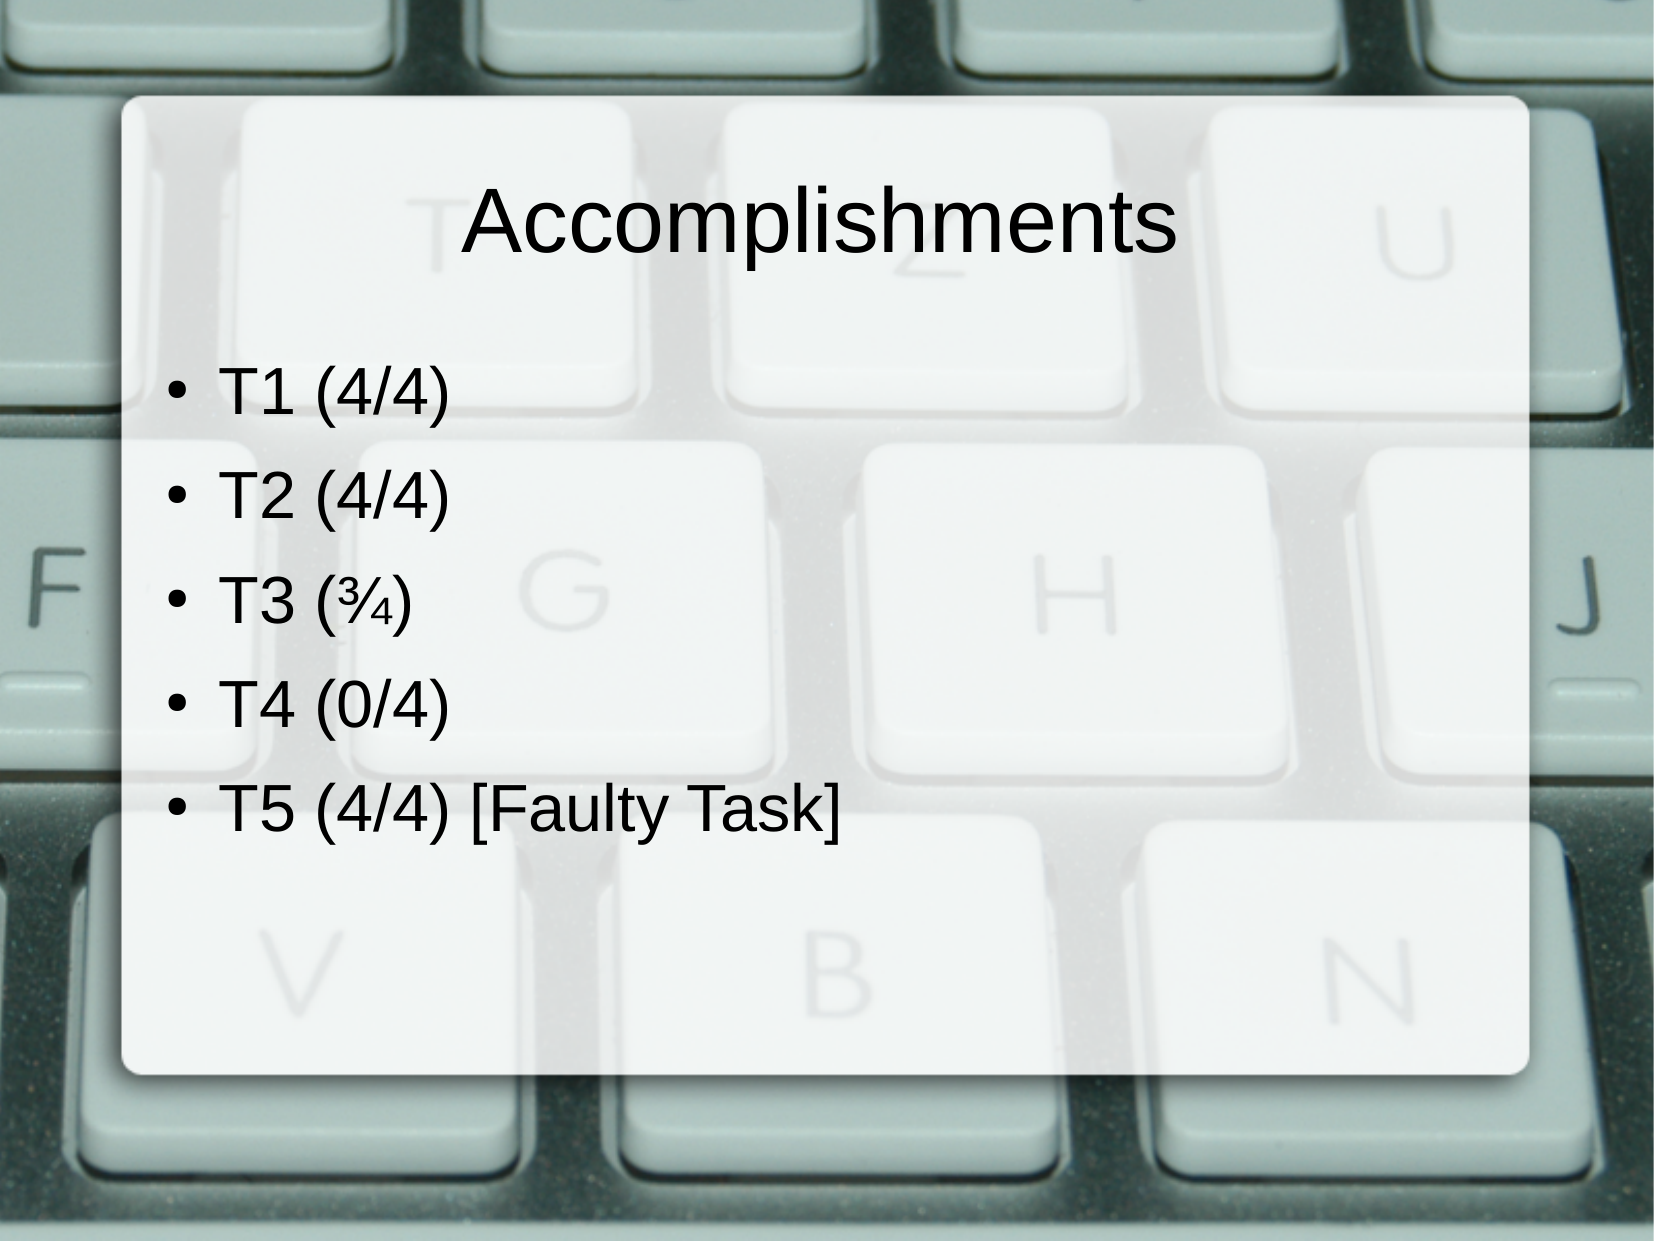

# Accomplishments
T1 (4/4)
T2 (4/4)
T3 (¾)
T4 (0/4)
T5 (4/4) [Faulty Task]